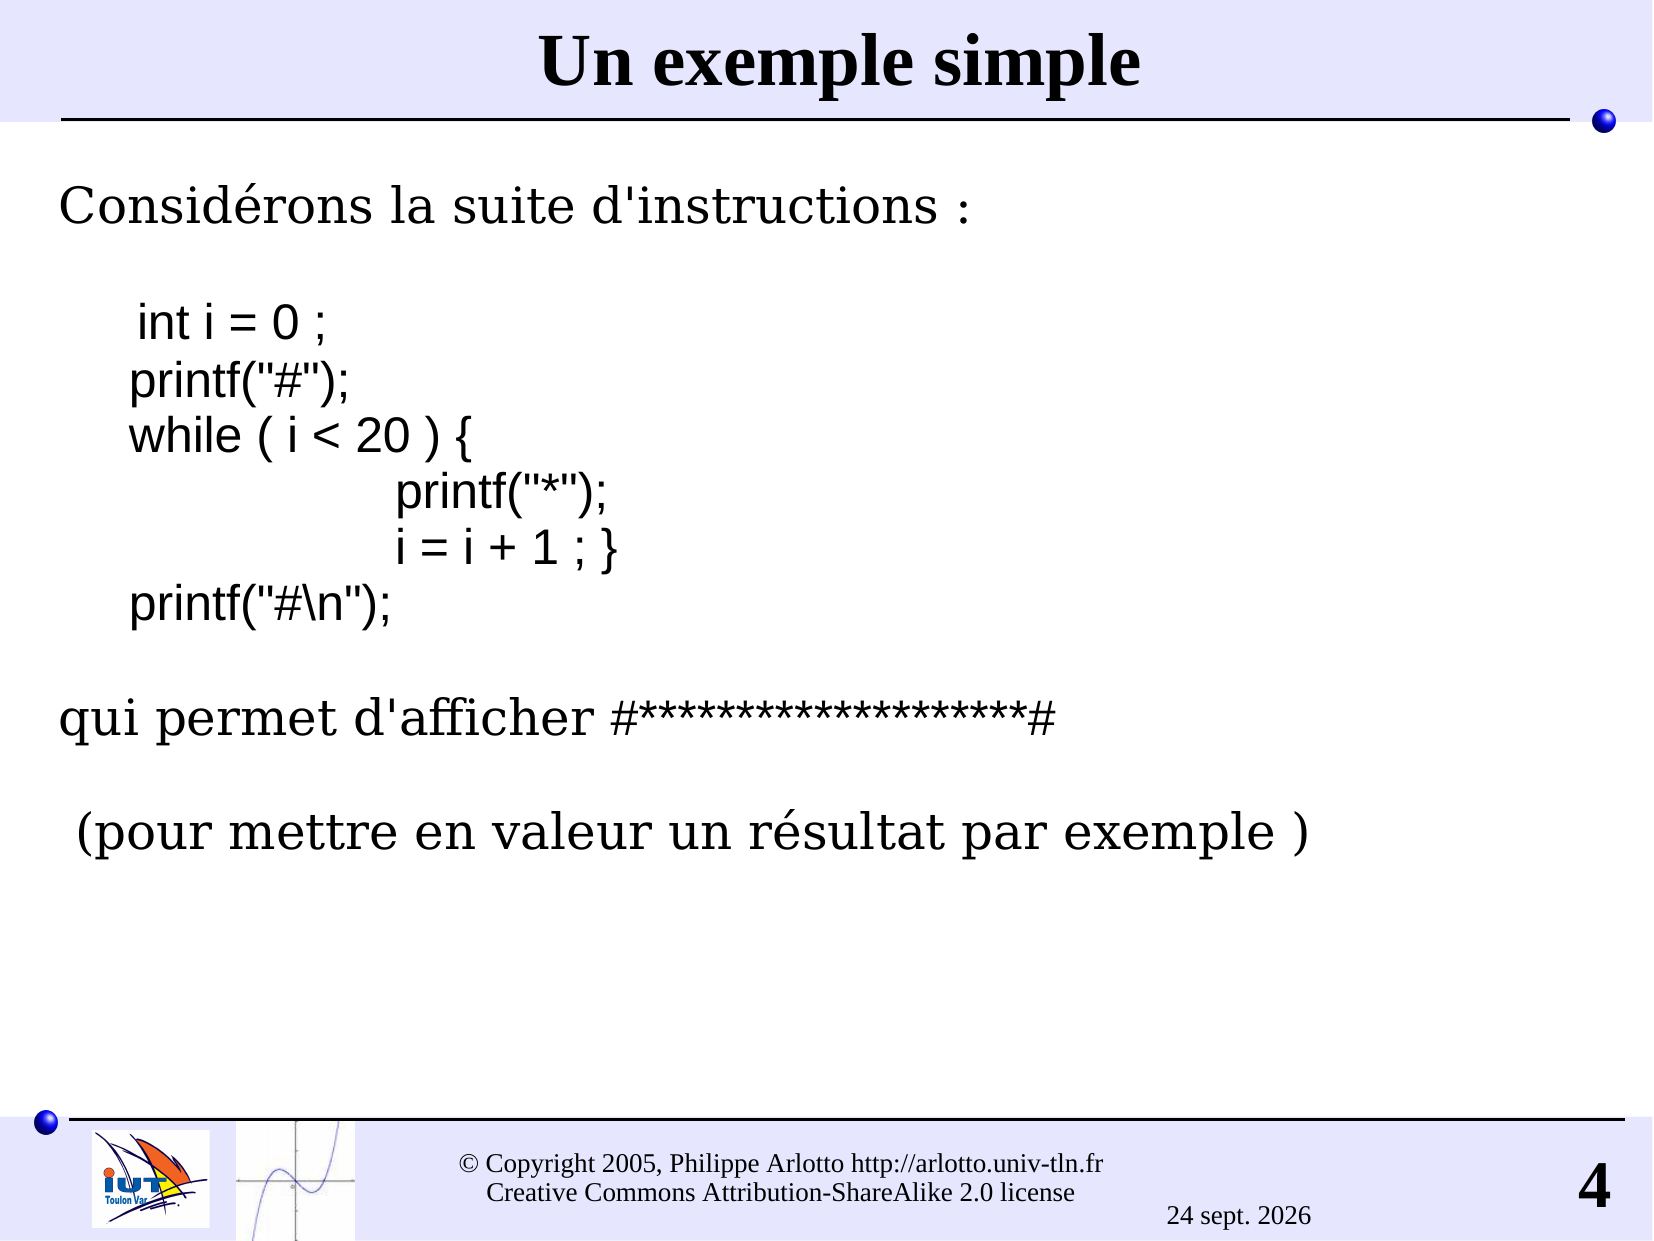

# Un exemple simple
Considérons la suite d'instructions :
 int i = 0 ;
 printf("#");
 while ( i < 20 ) {
 printf("*");
 i = i + 1 ; }
 printf("#\n");
qui permet d'afficher #********************#
 (pour mettre en valeur un résultat par exemple )